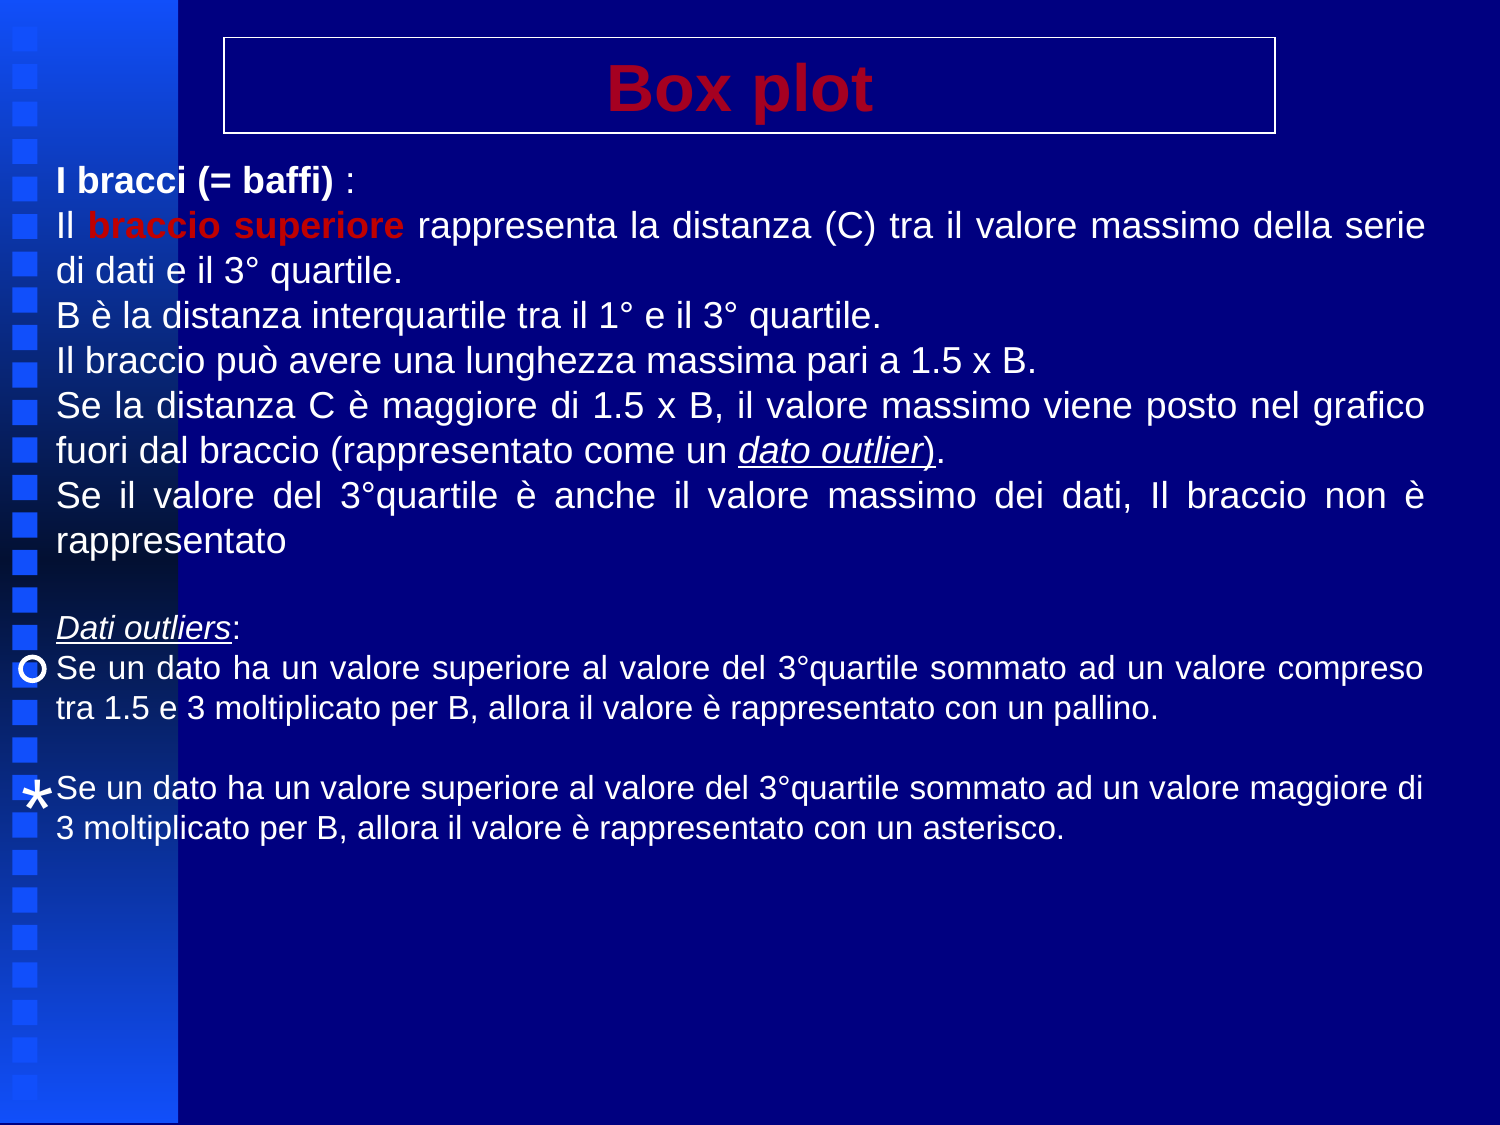

Box plot
I bracci (= baffi) :
Il braccio superiore rappresenta la distanza (C) tra il valore massimo della serie di dati e il 3° quartile.
B è la distanza interquartile tra il 1° e il 3° quartile.
Il braccio può avere una lunghezza massima pari a 1.5 x B.
Se la distanza C è maggiore di 1.5 x B, il valore massimo viene posto nel grafico fuori dal braccio (rappresentato come un dato outlier).
Se il valore del 3°quartile è anche il valore massimo dei dati, Il braccio non è rappresentato
Dati outliers:
Se un dato ha un valore superiore al valore del 3°quartile sommato ad un valore compreso tra 1.5 e 3 moltiplicato per B, allora il valore è rappresentato con un pallino.
Se un dato ha un valore superiore al valore del 3°quartile sommato ad un valore maggiore di 3 moltiplicato per B, allora il valore è rappresentato con un asterisco.
*